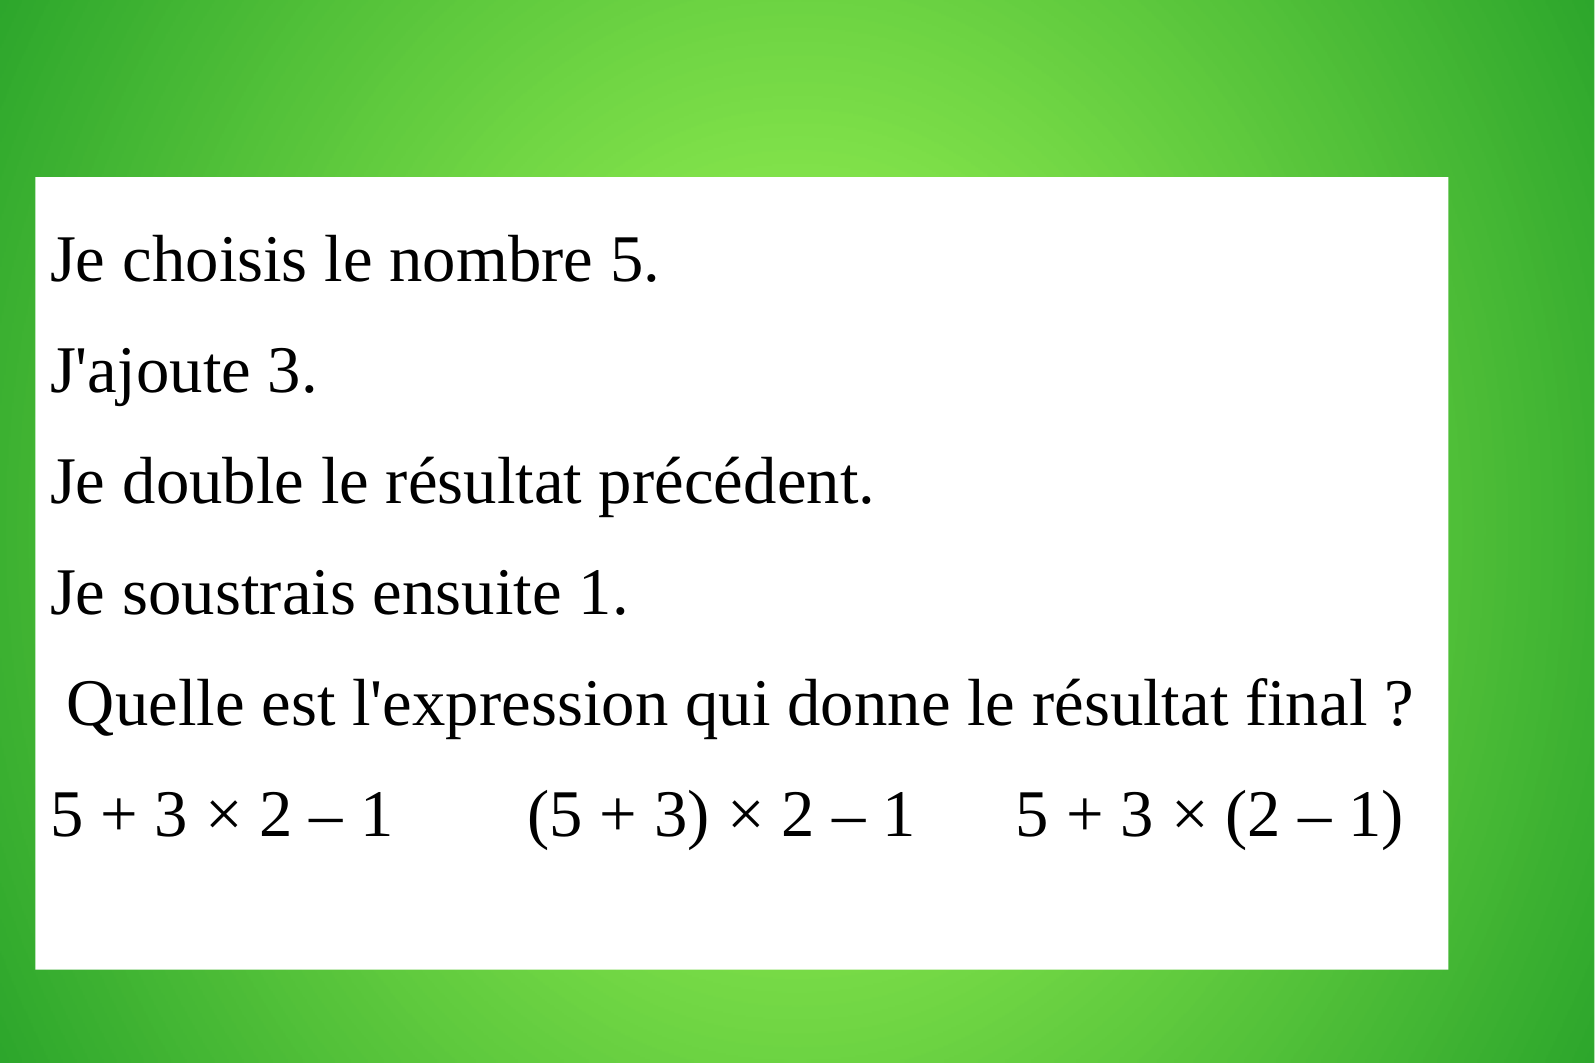

Je choisis le nombre 5.
J'ajoute 3.
Je double le résultat précédent.
Je soustrais ensuite 1.
 Quelle est l'expression qui donne le résultat final ?
5 + 3 × 2 – 1 (5 + 3) × 2 – 1 5 + 3 × (2 – 1)